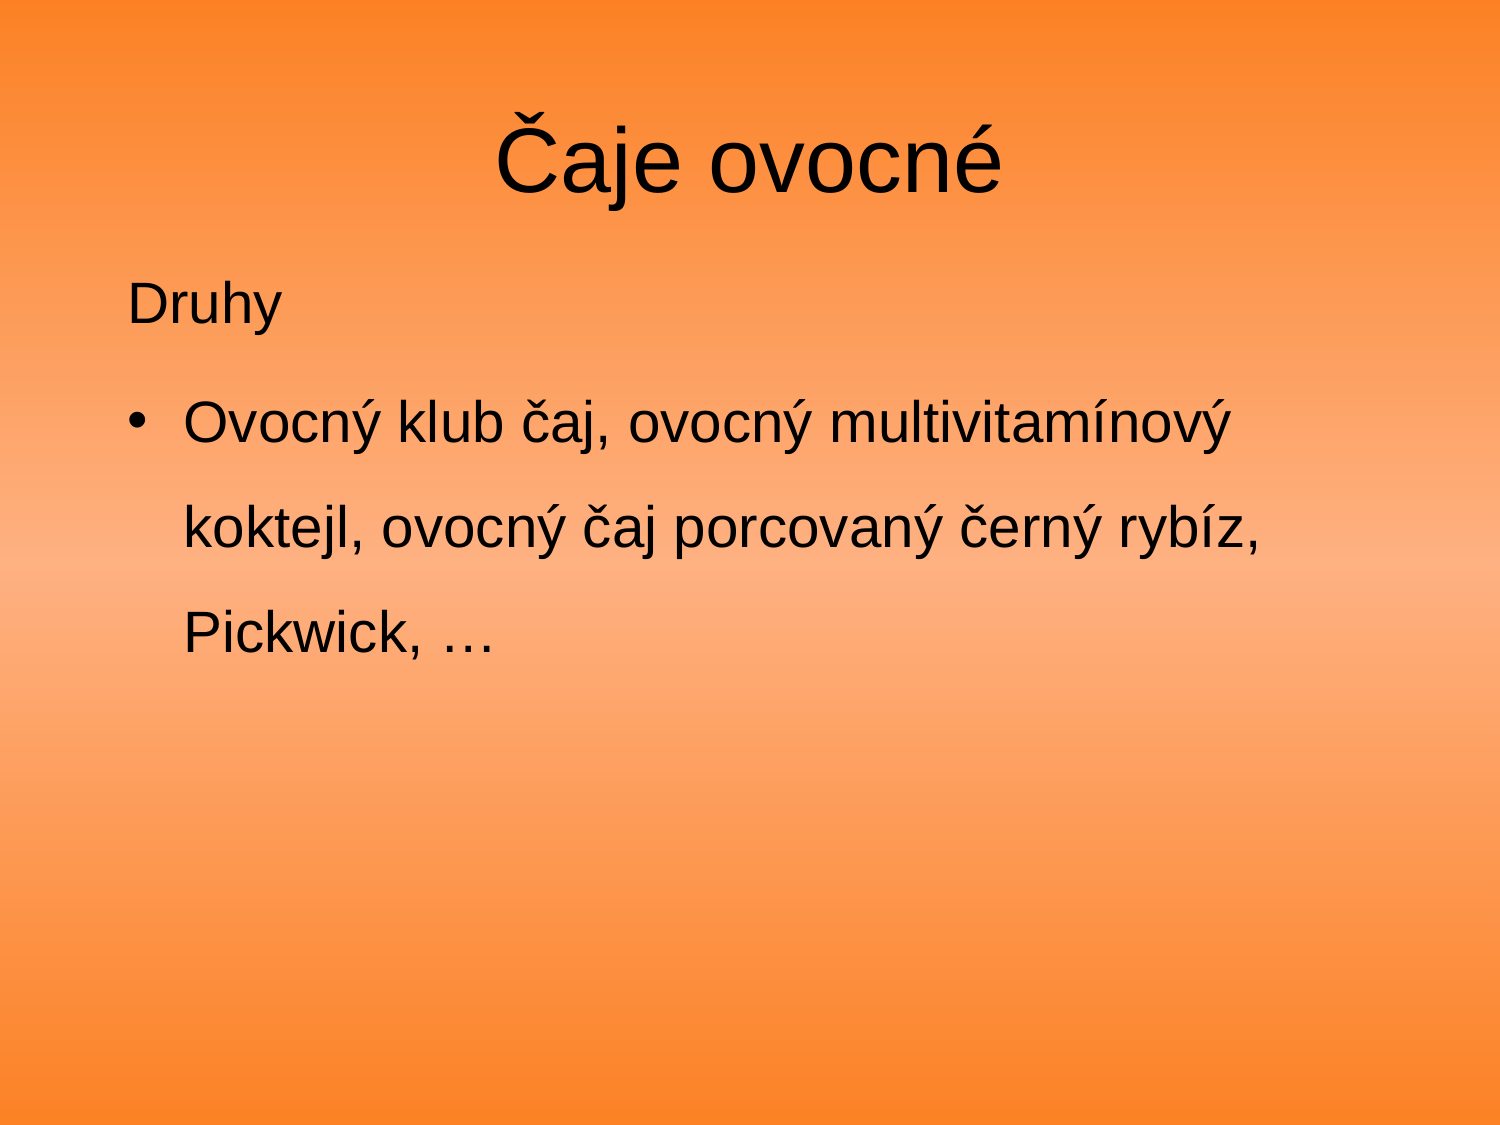

# Čaje ovocné
Druhy
Ovocný klub čaj, ovocný multivitamínový koktejl, ovocný čaj porcovaný černý rybíz, Pickwick, …